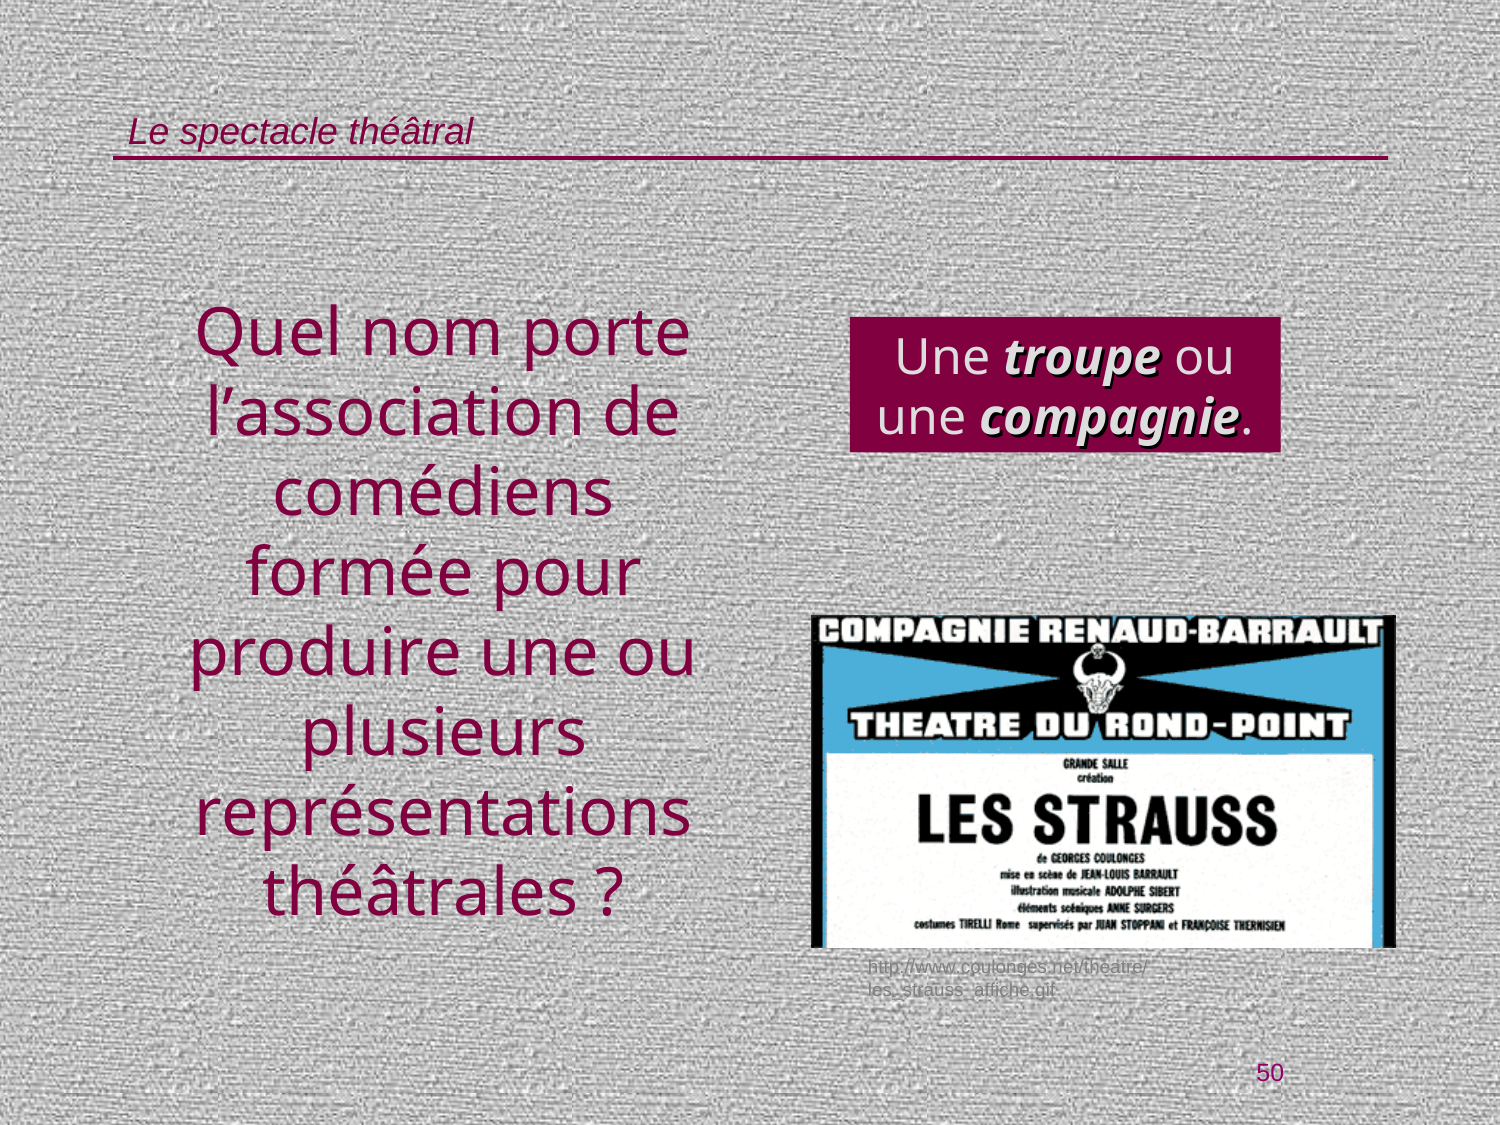

Quel nom porte l’association de comédiens formée pour produire une ou plusieurs représentations théâtrales ?
Une troupe ou une compagnie.
http://www.coulonges.net/theatre/les_strauss_affiche.gif
50